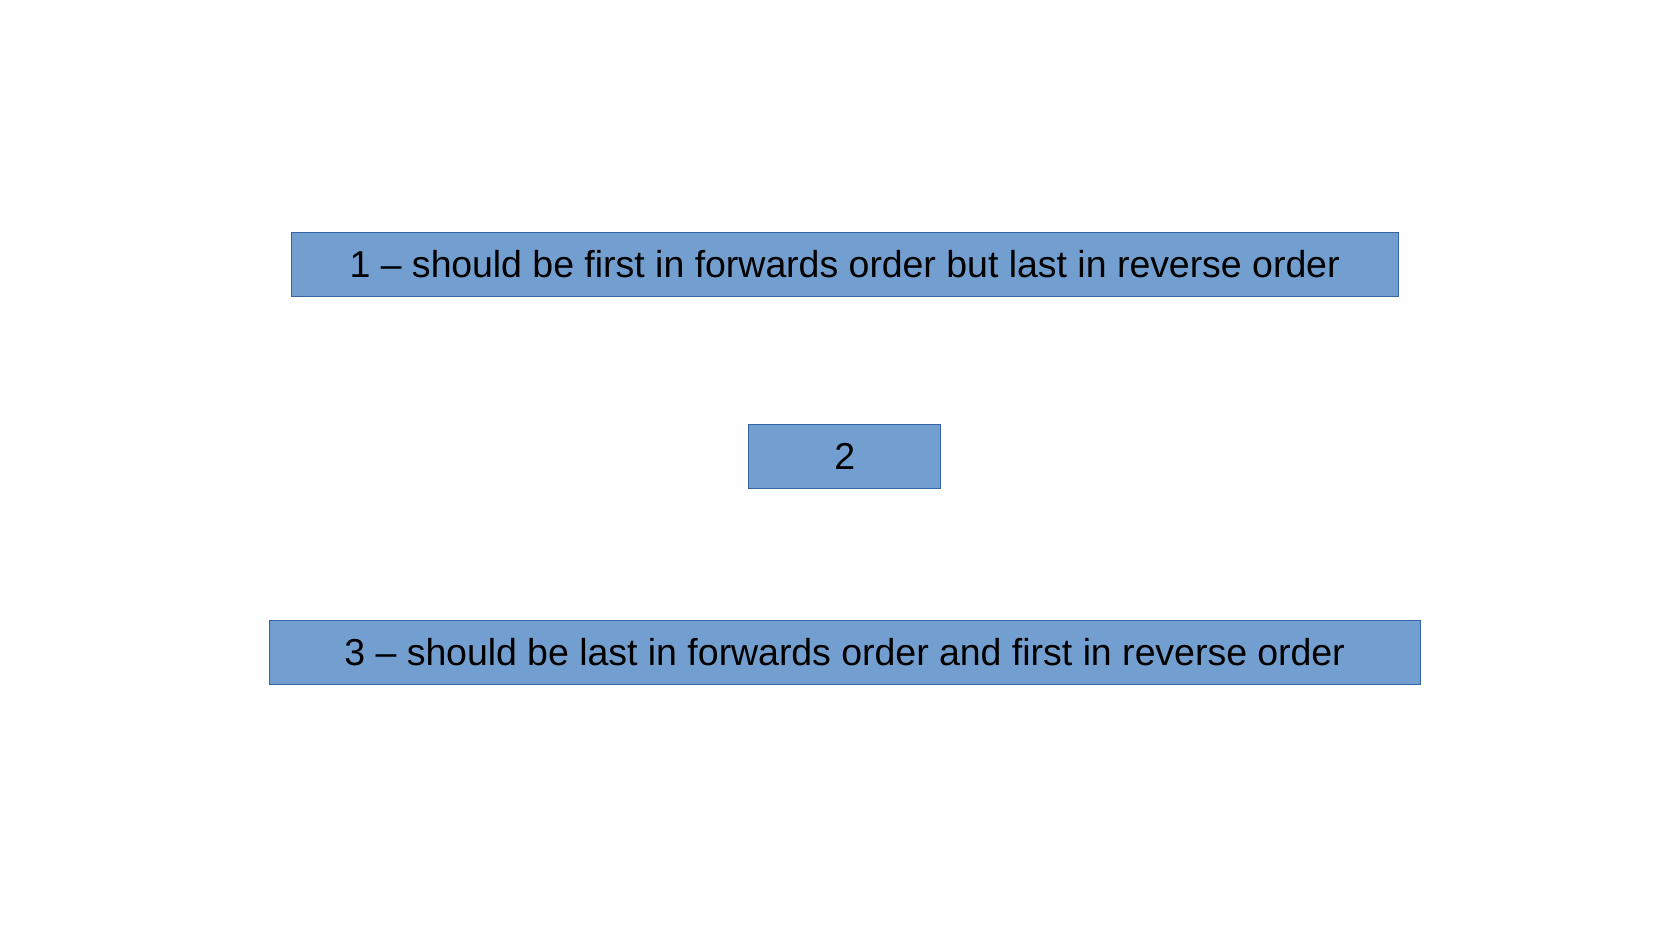

1 – should be first in forwards order but last in reverse order
2
3 – should be last in forwards order and first in reverse order